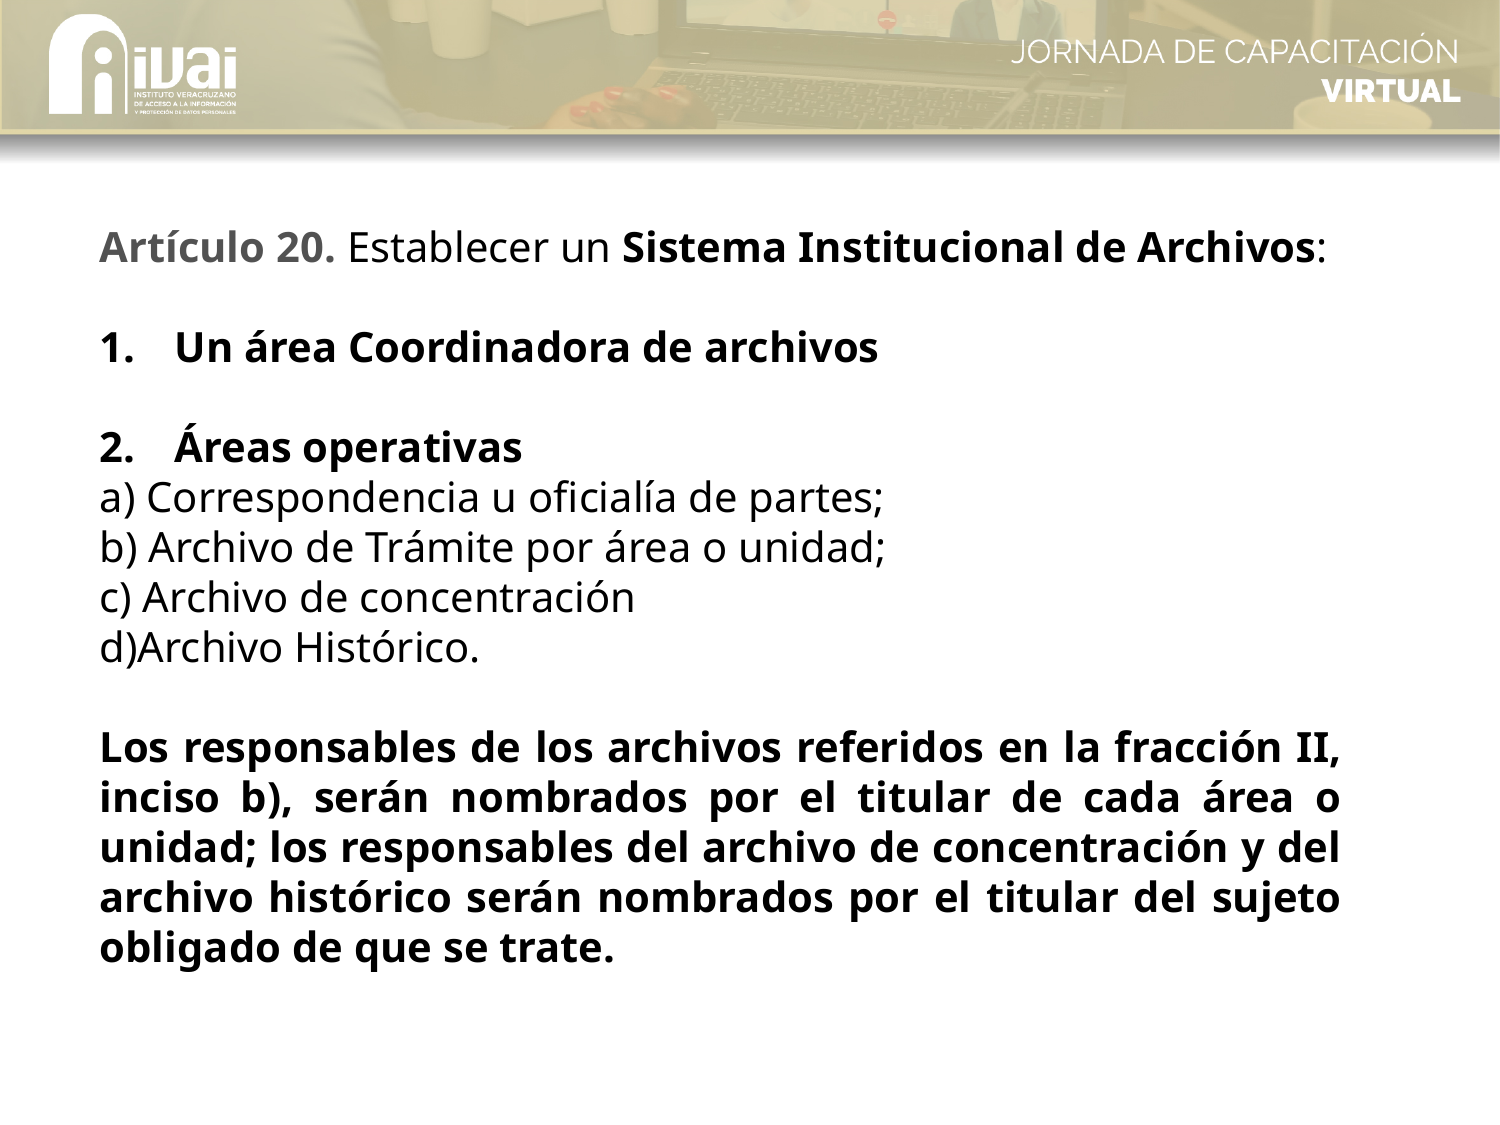

Artículo 20. Establecer un Sistema Institucional de Archivos:
Un área Coordinadora de archivos
Áreas operativas
a) Correspondencia u oficialía de partes;
b) Archivo de Trámite por área o unidad;
c) Archivo de concentración
d)Archivo Histórico.
Los responsables de los archivos referidos en la fracción II, inciso b), serán nombrados por el titular de cada área o unidad; los responsables del archivo de concentración y del archivo histórico serán nombrados por el titular del sujeto obligado de que se trate.